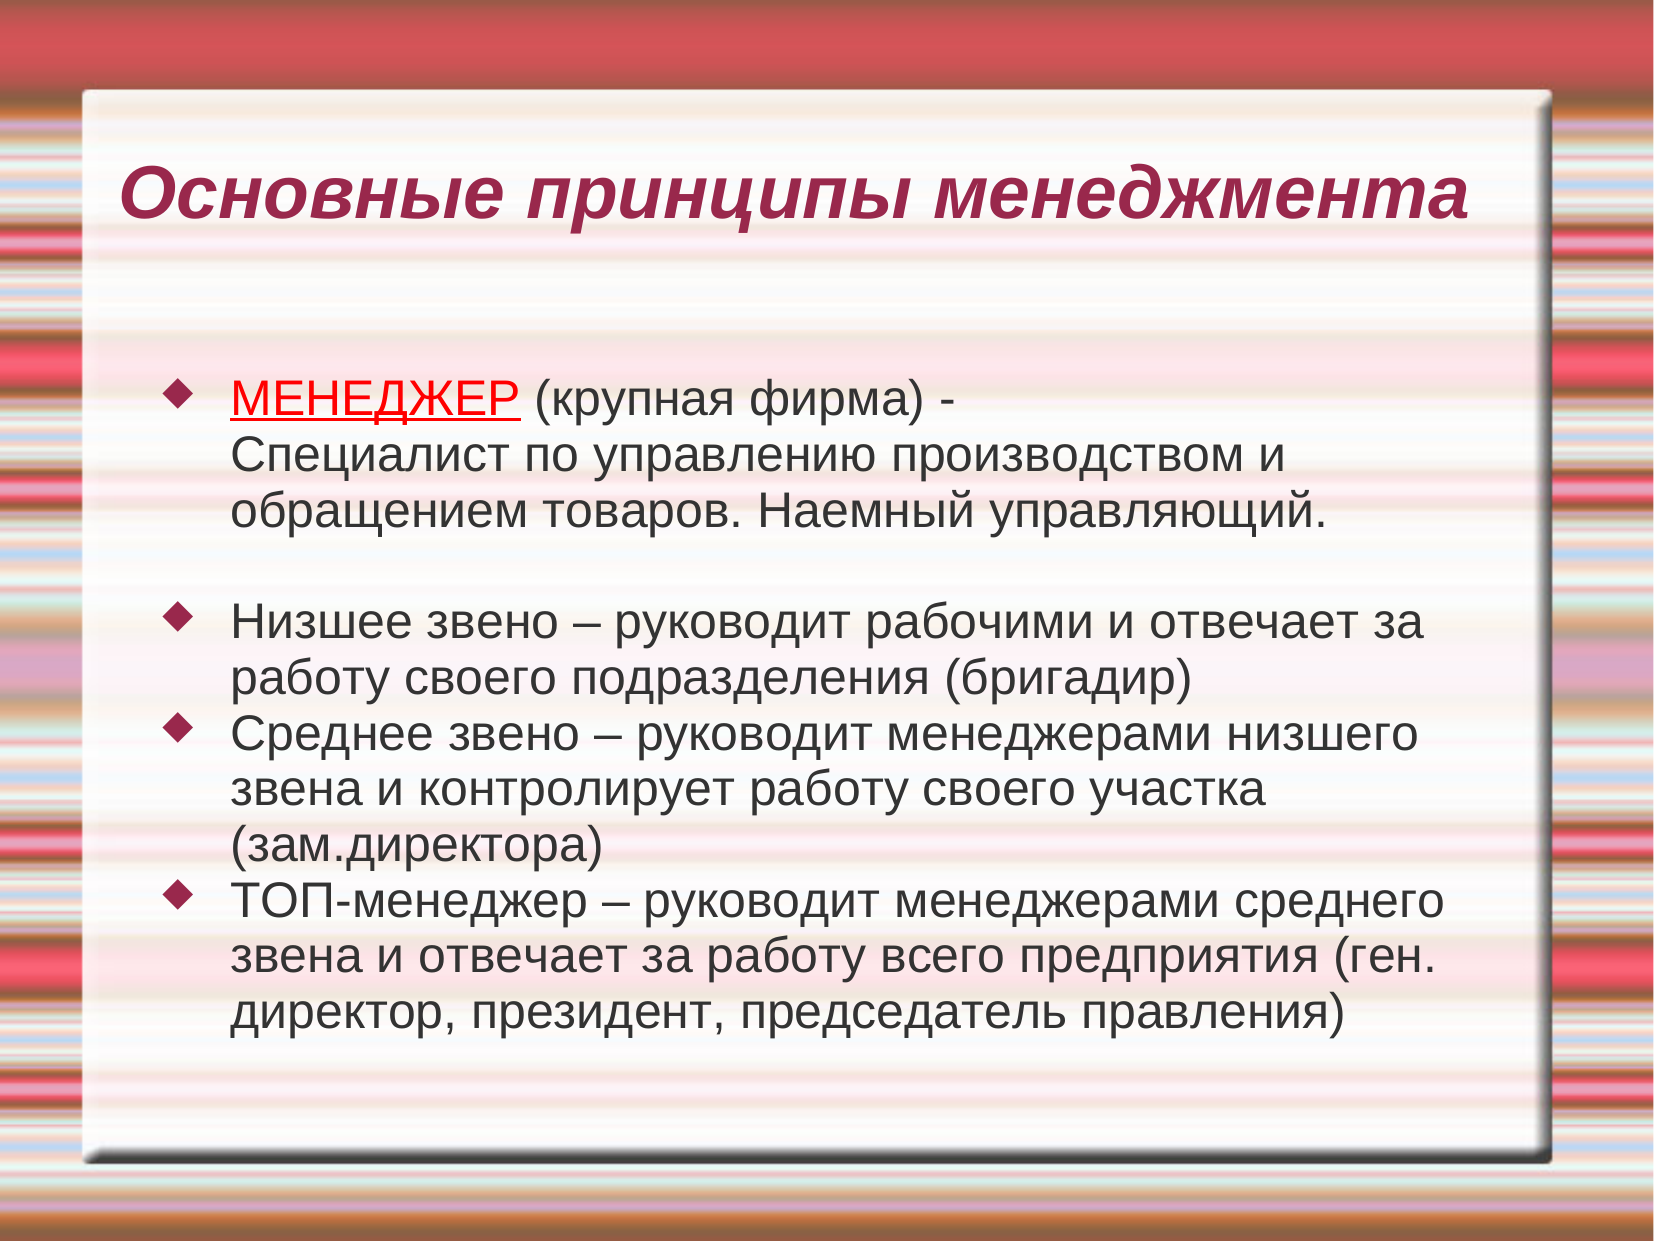

# Основные принципы менеджмента
МЕНЕДЖЕР (крупная фирма) -
Специалист по управлению производством и обращением товаров. Наемный управляющий.
Низшее звено – руководит рабочими и отвечает за работу своего подразделения (бригадир)
Среднее звено – руководит менеджерами низшего звена и контролирует работу своего участка (зам.директора)
ТОП-менеджер – руководит менеджерами среднего звена и отвечает за работу всего предприятия (ген. директор, президент, председатель правления)